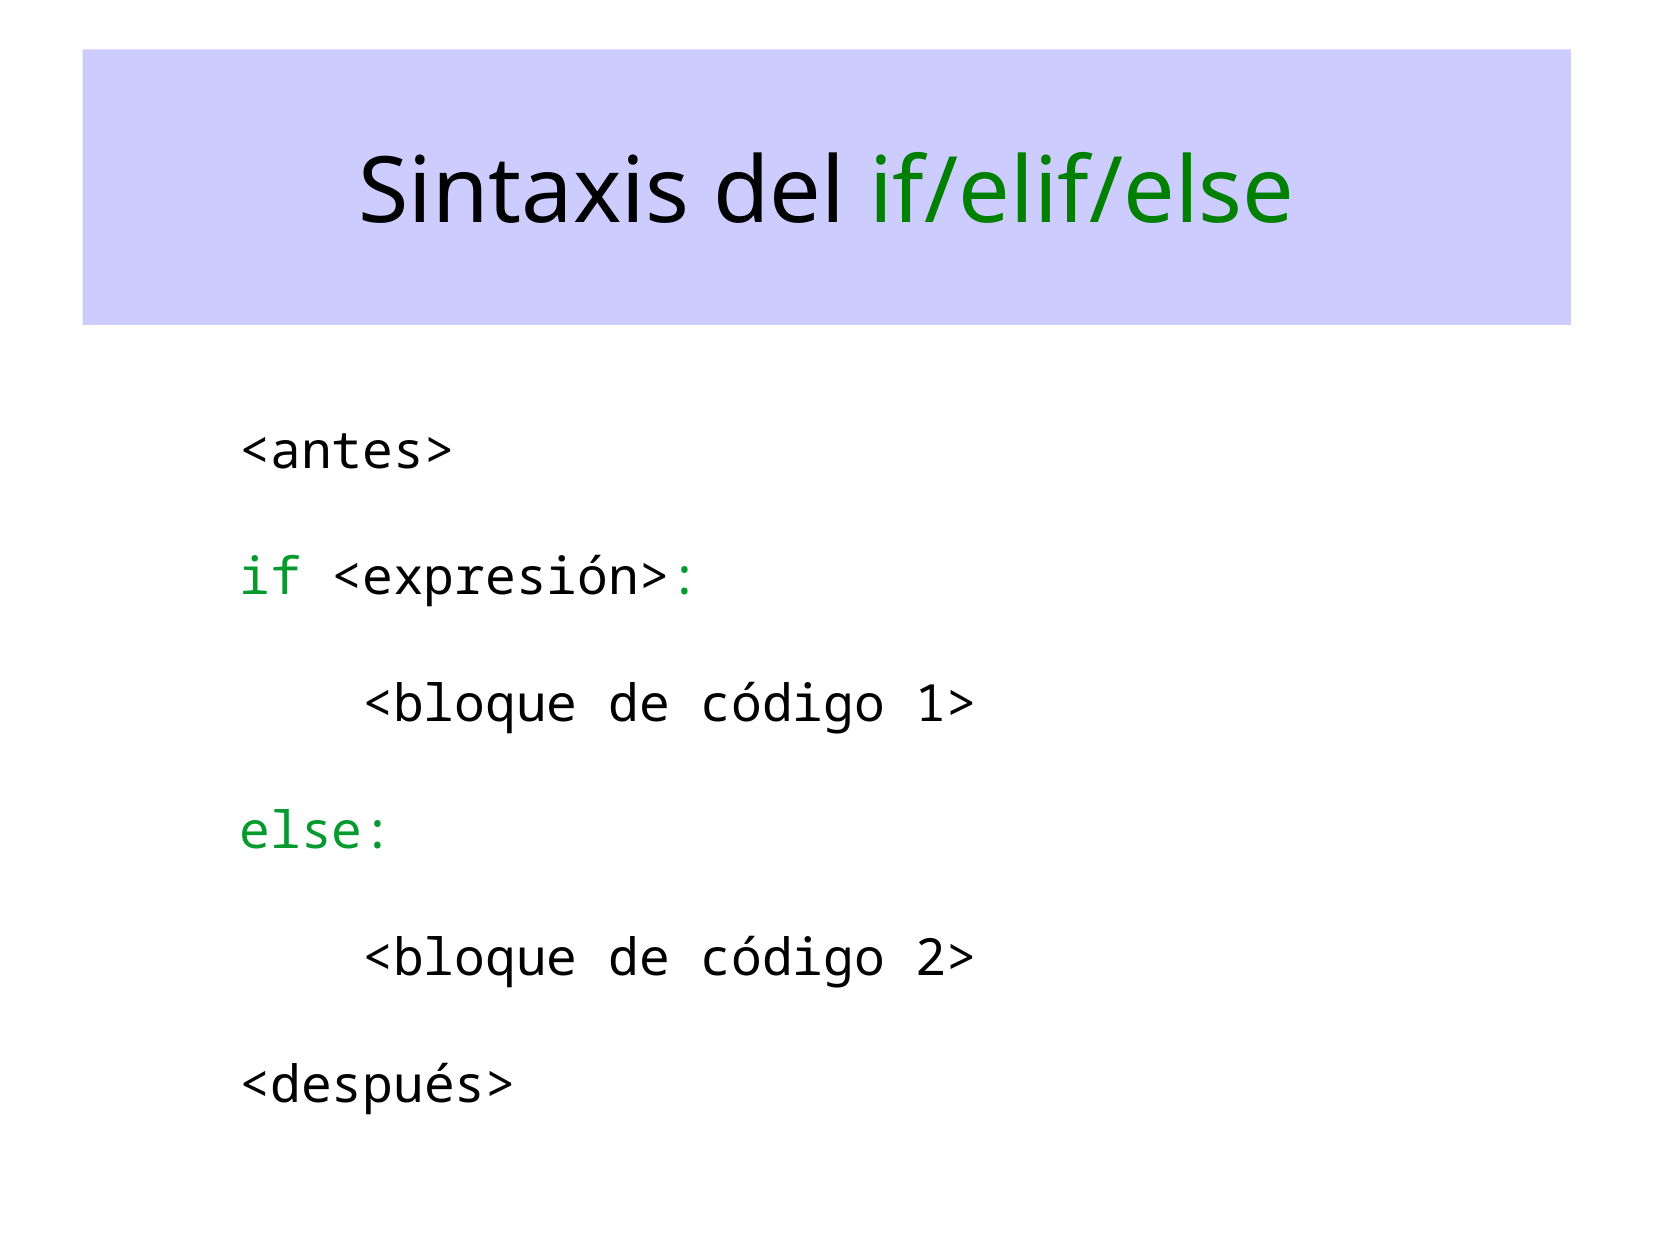

# Sintaxis del if/elif/else
<antes>
if <expresión>:
 <bloque de código 1>
else:
 <bloque de código 2>
<después>